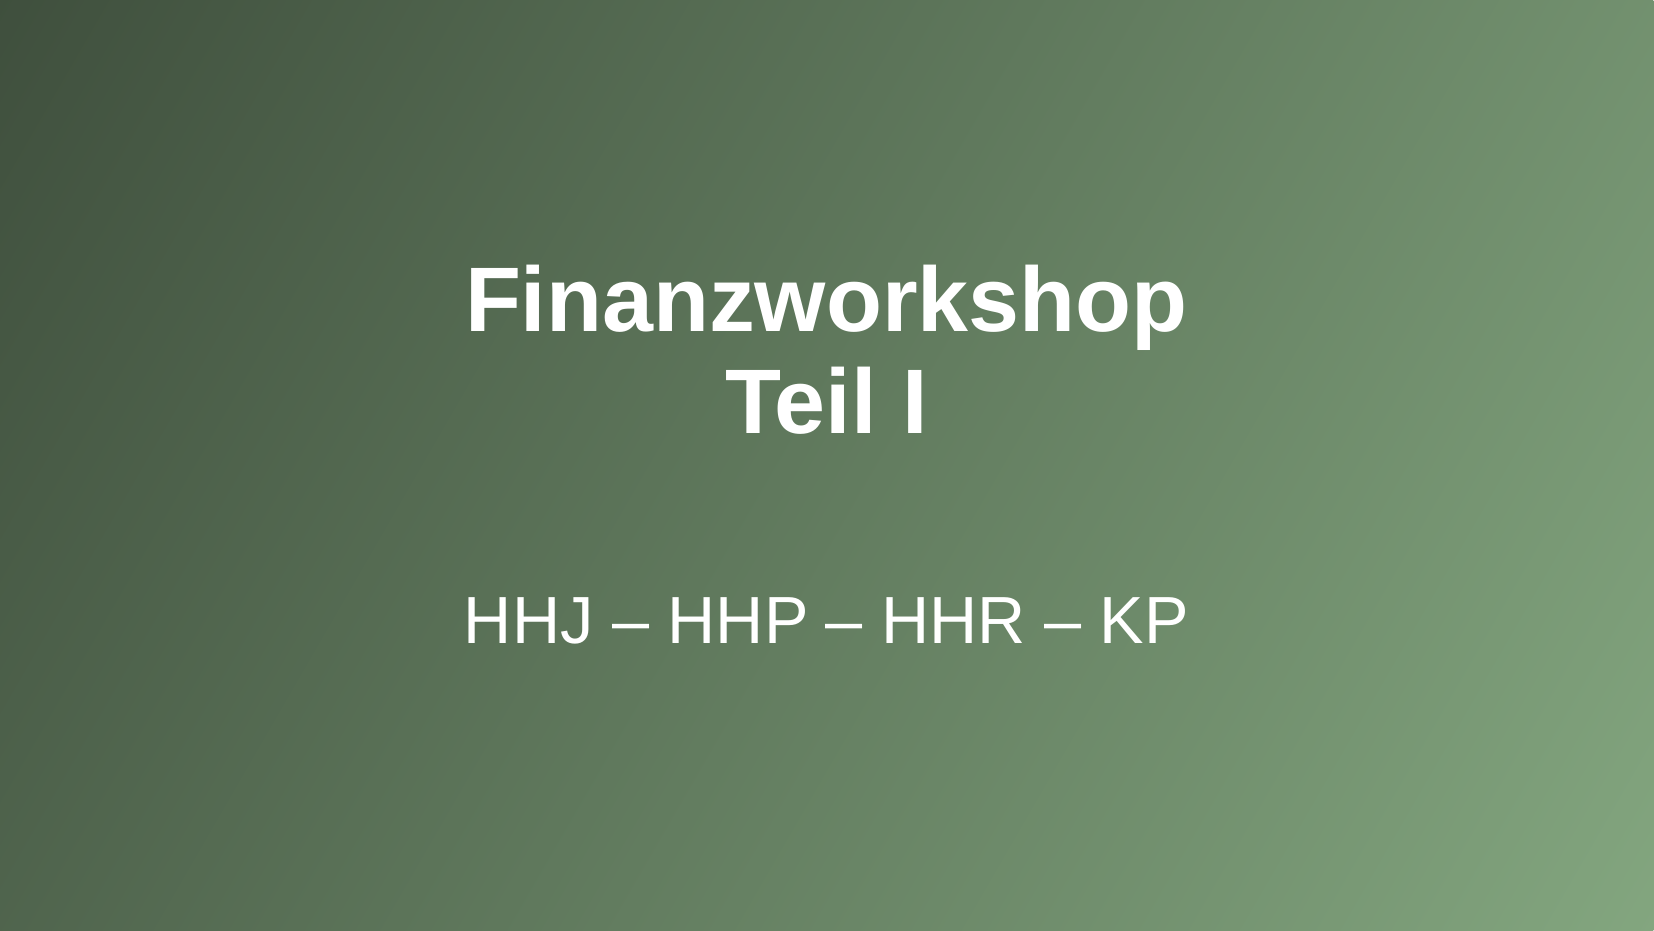

# Finanzworkshop Teil I
HHJ – HHP – HHR – KP